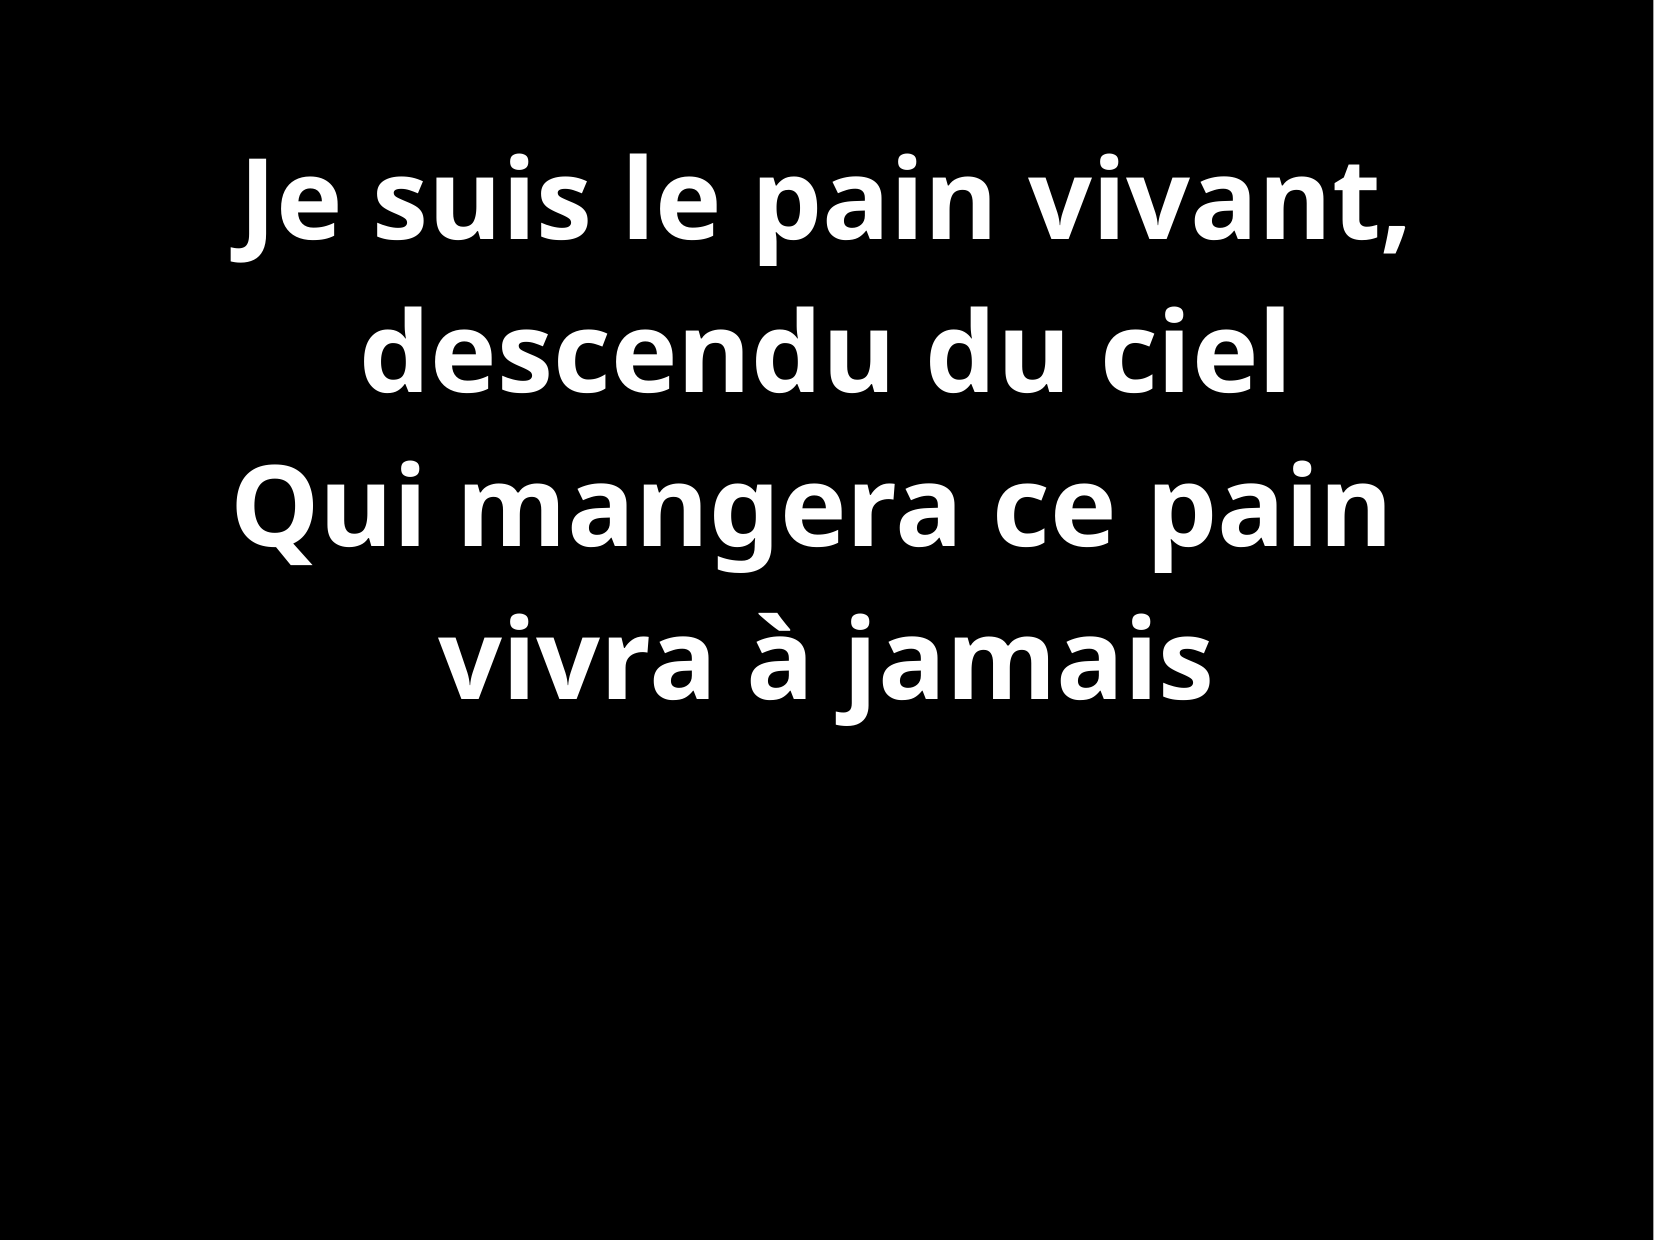

# Je suis le pain vivant, descendu du ciel
Qui mangera ce pain
vivra à jamais